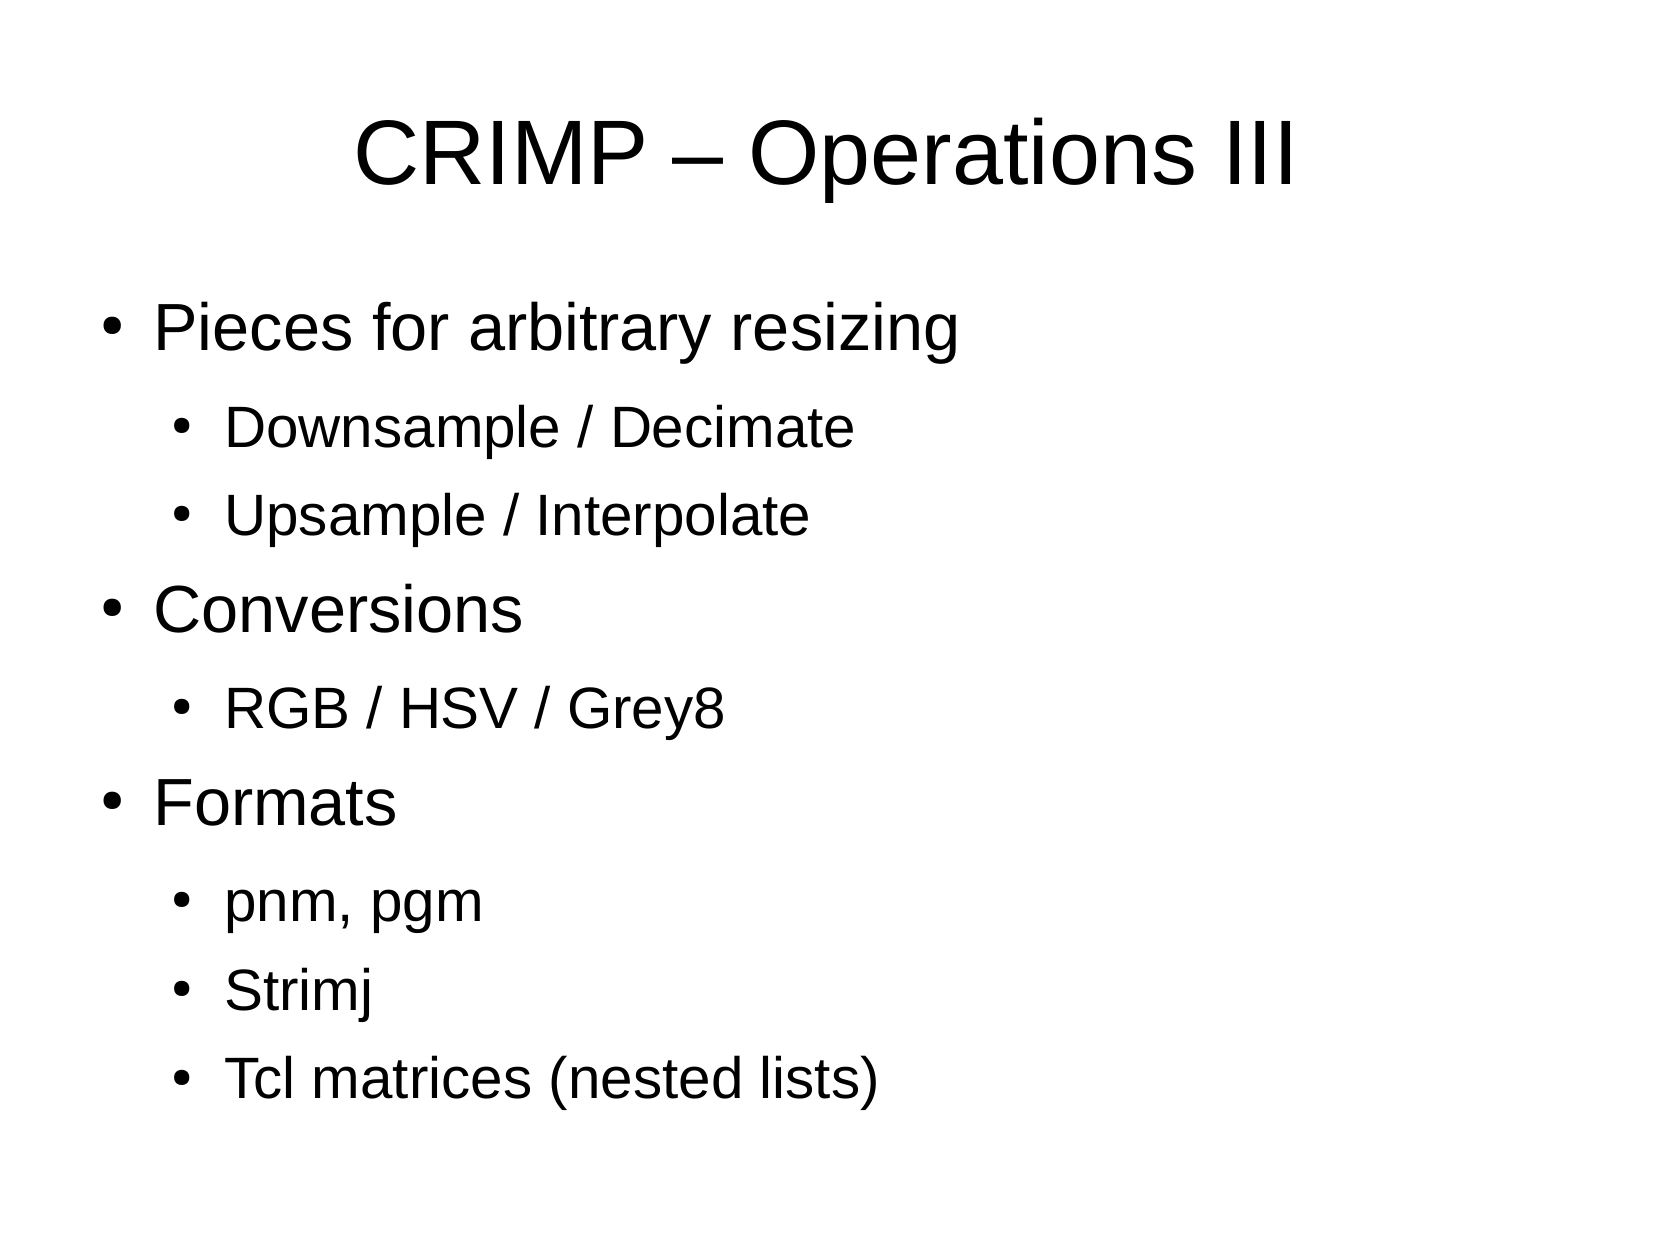

# CRIMP – Operations III
Pieces for arbitrary resizing
Downsample / Decimate
Upsample / Interpolate
Conversions
RGB / HSV / Grey8
Formats
pnm, pgm
Strimj
Tcl matrices (nested lists)